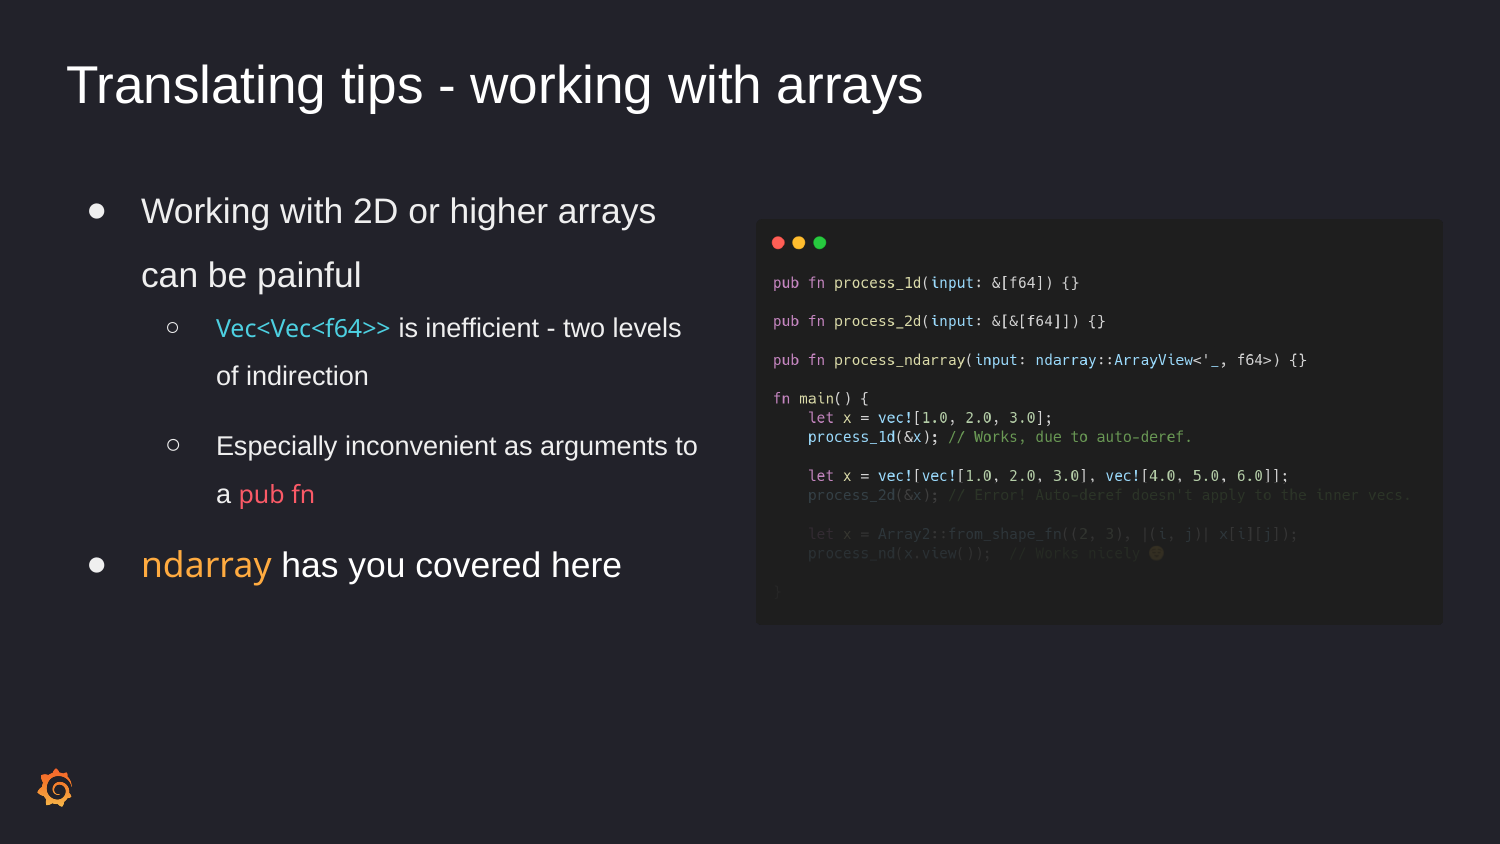

# Translating tips - working with arrays
Working with 2D or higher arrays can be painful
Vec<Vec<f64>> is inefficient - two levels of indirection
Especially inconvenient as arguments to a pub fn
ndarray has you covered here